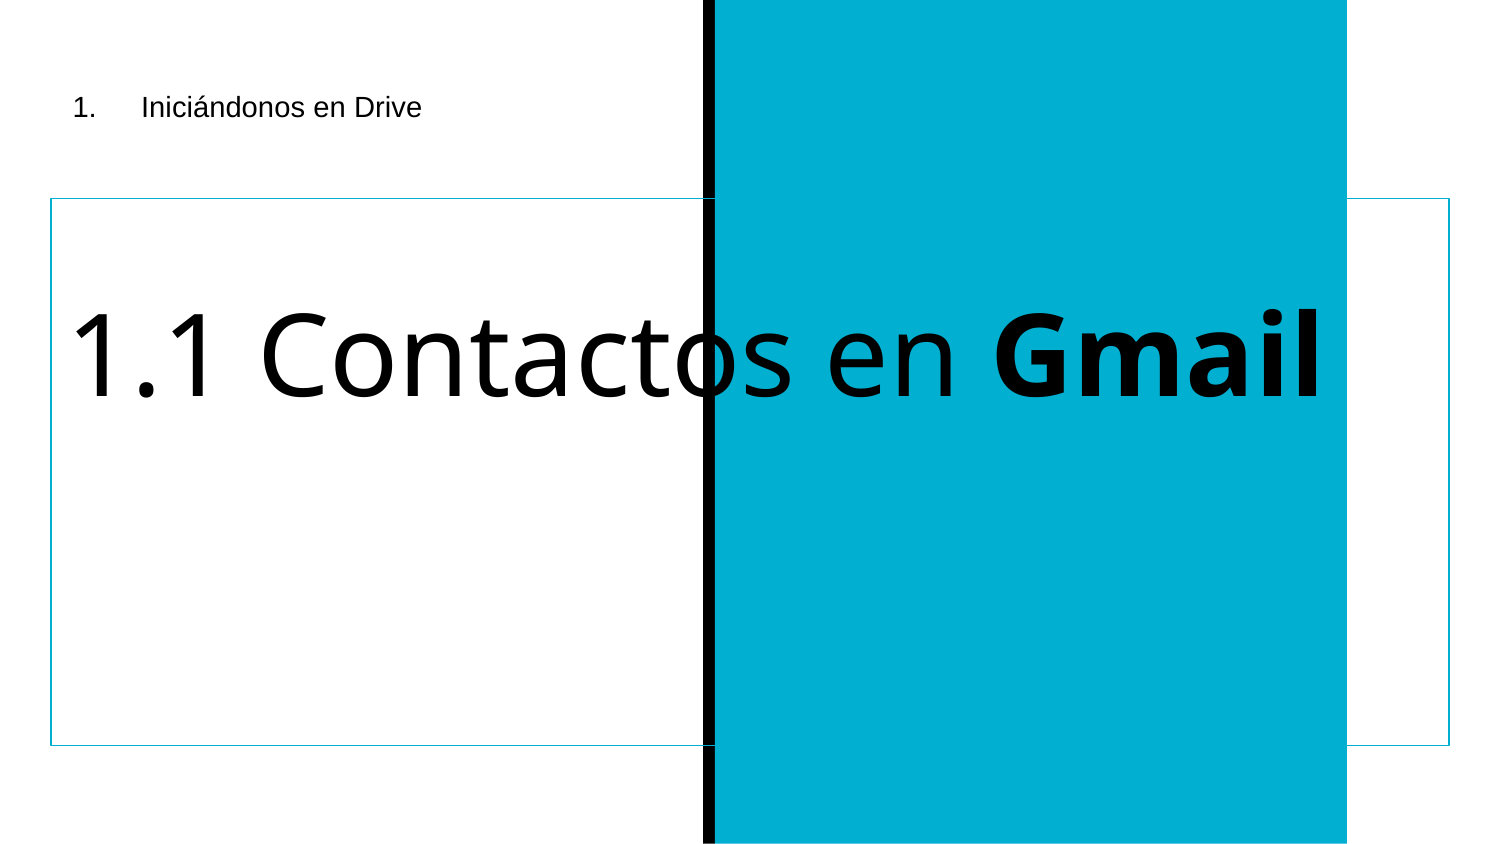

# Iniciándonos en Drive
1.1 Contactos en Gmail